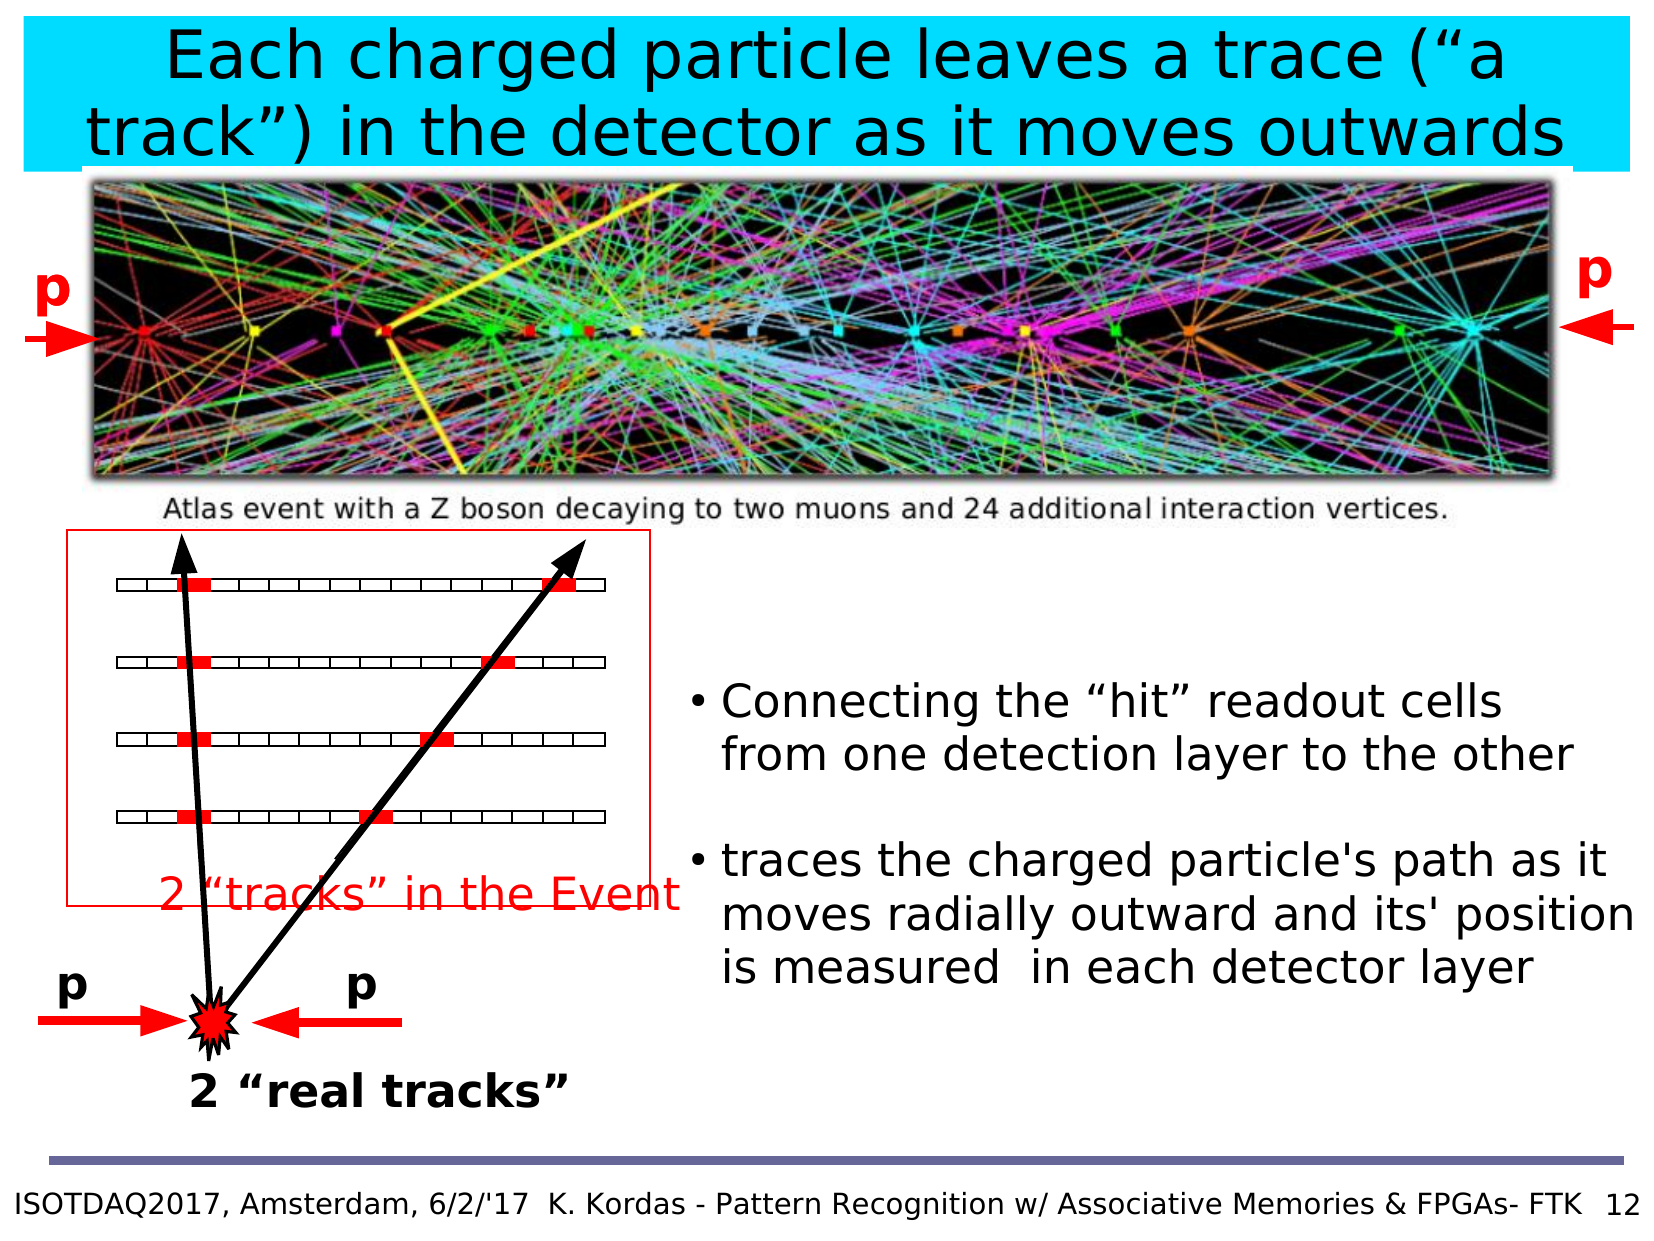

# Each charged particle leaves a trace (“a track”) in the detector as it moves outwards
p
p
p
 Connecting the “hit” readout cells
 from one detection layer to the other
 traces the charged particle's path as it
 moves radially outward and its' position
 is measured in each detector layer
2 “tracks” in the Event
p
p
2 “real tracks”
ISOTDAQ2017, Amsterdam, 6/2/'17
K. Kordas - Pattern Recognition w/ Associative Memories & FPGAs- FTK
12